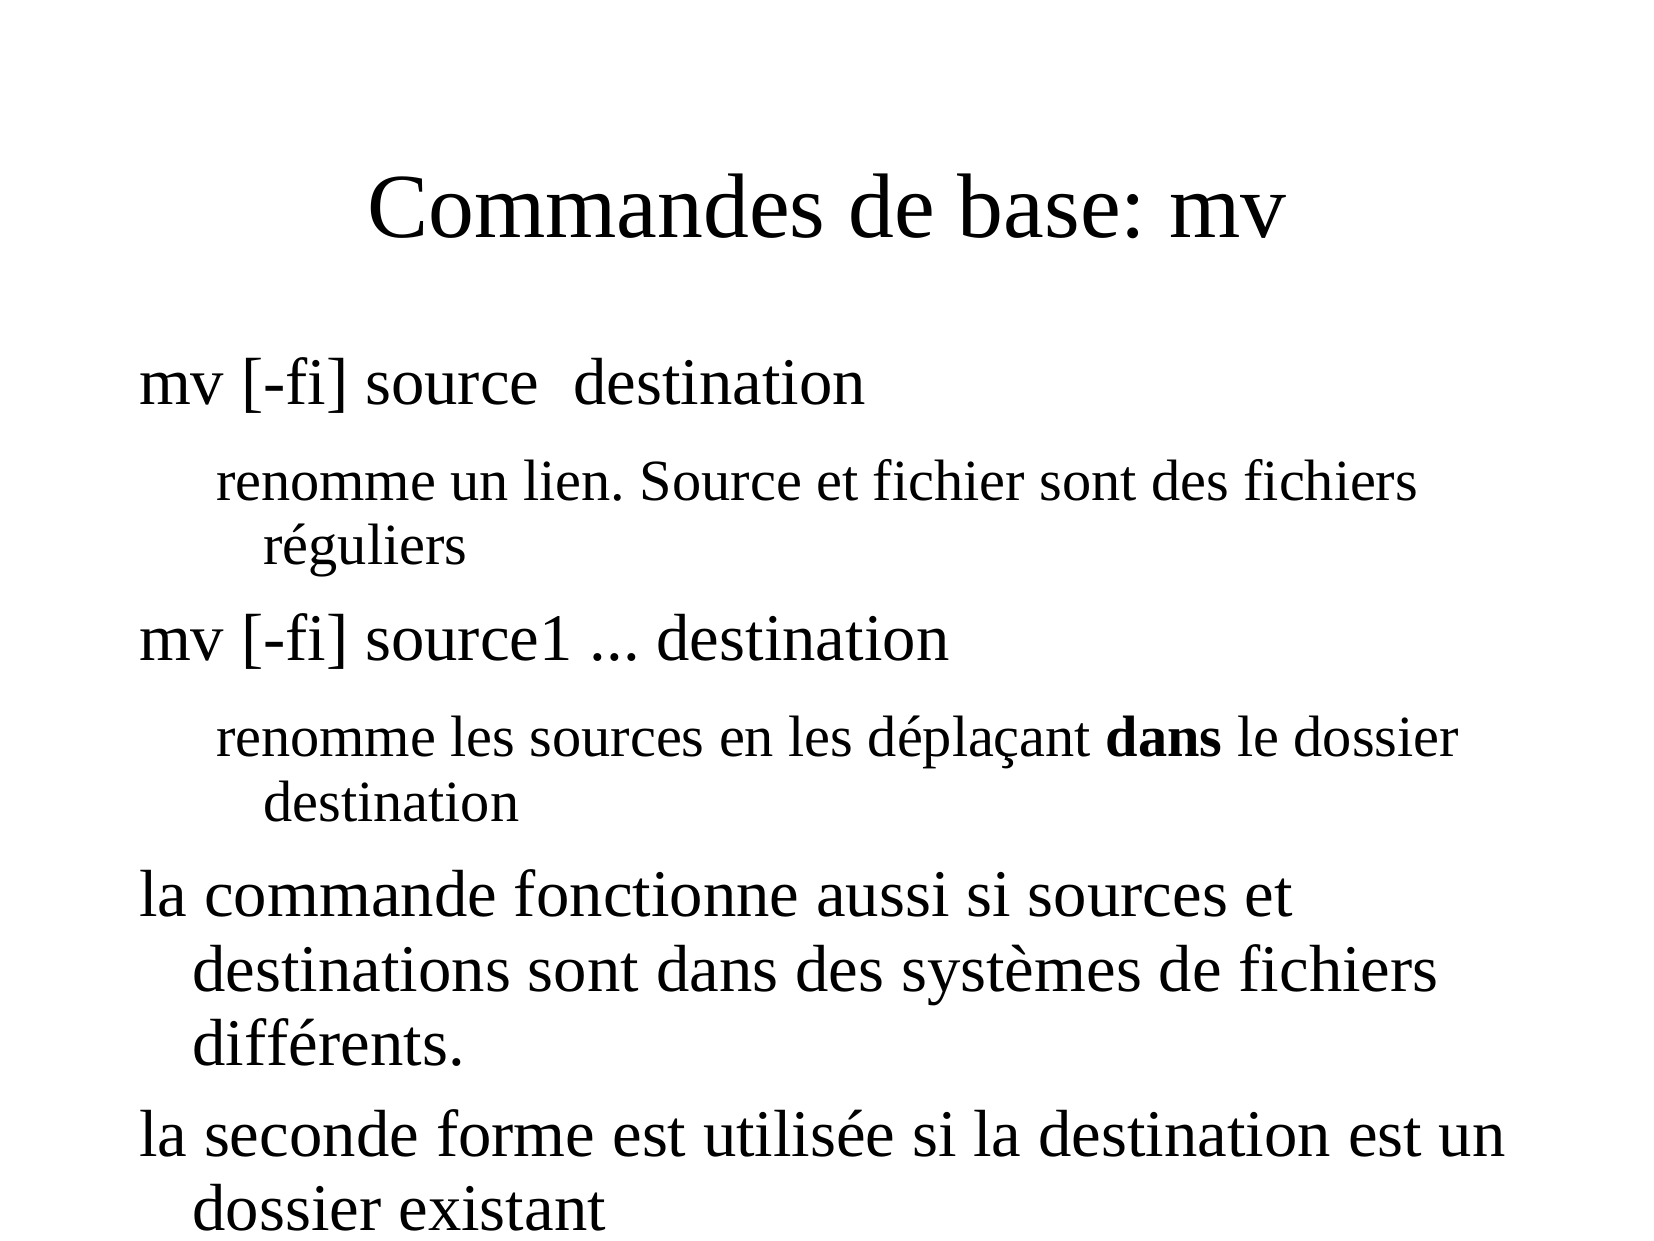

# Commandes de base: mv
mv [-fi] source destination
renomme un lien. Source et fichier sont des fichiers réguliers
mv [-fi] source1 ... destination
renomme les sources en les déplaçant dans le dossier destination
la commande fonctionne aussi si sources et destinations sont dans des systèmes de fichiers différents.
la seconde forme est utilisée si la destination est un dossier existant